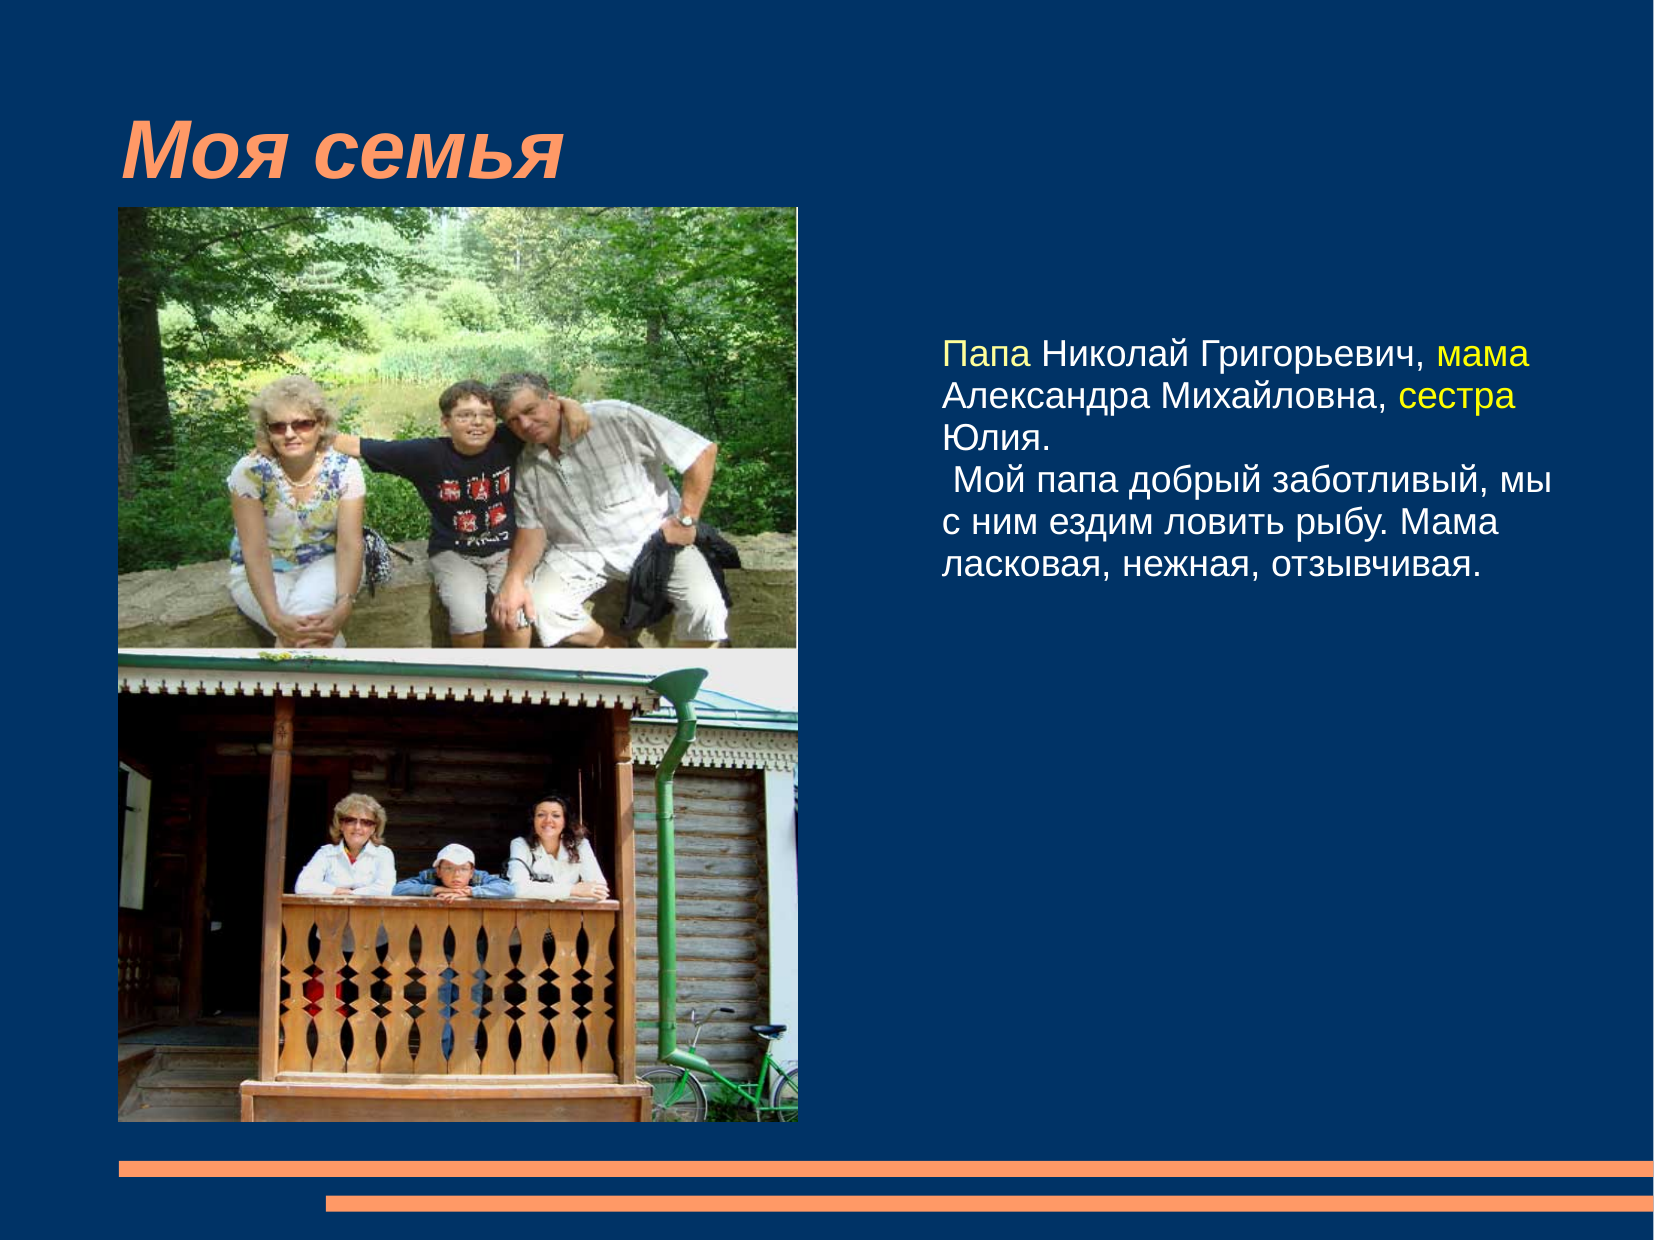

# Моя семья
Папа Николай Григорьевич, мама Александра Михайловна, сестра Юлия.
 Мой папа добрый заботливый, мы с ним ездим ловить рыбу. Мама ласковая, нежная, отзывчивая.